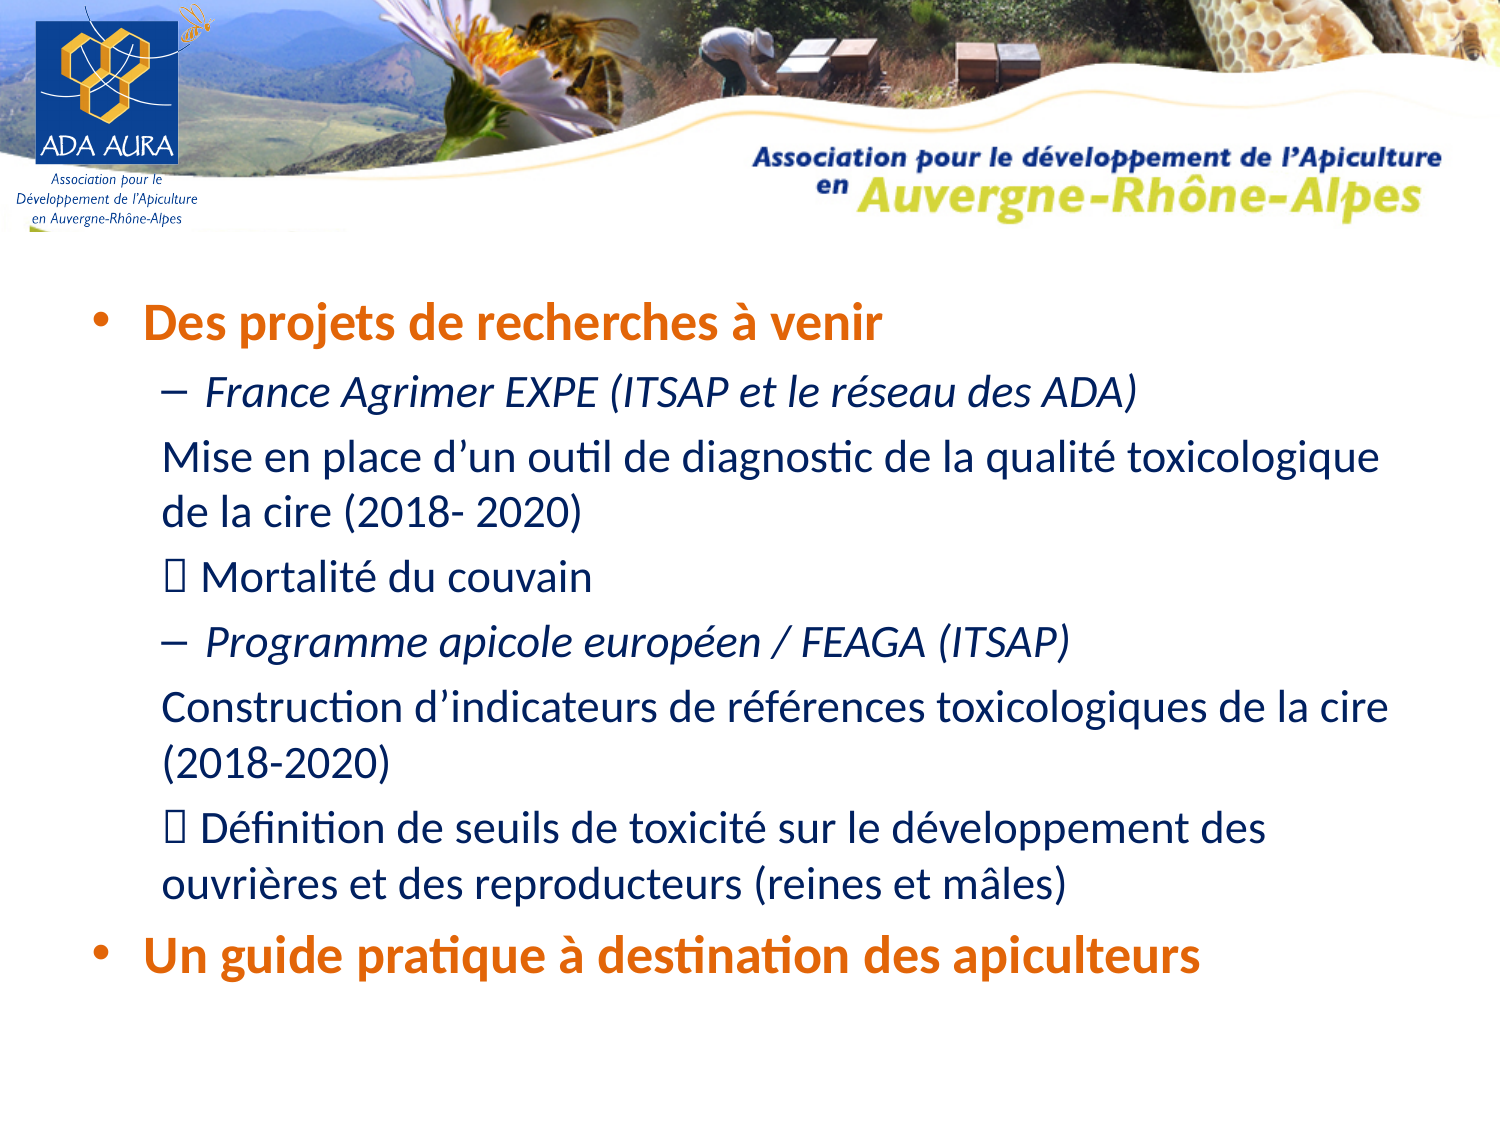

# Des projets de recherches à venir
France Agrimer EXPE (ITSAP et le réseau des ADA)
Mise en place d’un outil de diagnostic de la qualité toxicologique de la cire (2018- 2020)
 Mortalité du couvain
Programme apicole européen / FEAGA (ITSAP)
Construction d’indicateurs de références toxicologiques de la cire (2018-2020)
 Définition de seuils de toxicité sur le développement des ouvrières et des reproducteurs (reines et mâles)
Un guide pratique à destination des apiculteurs